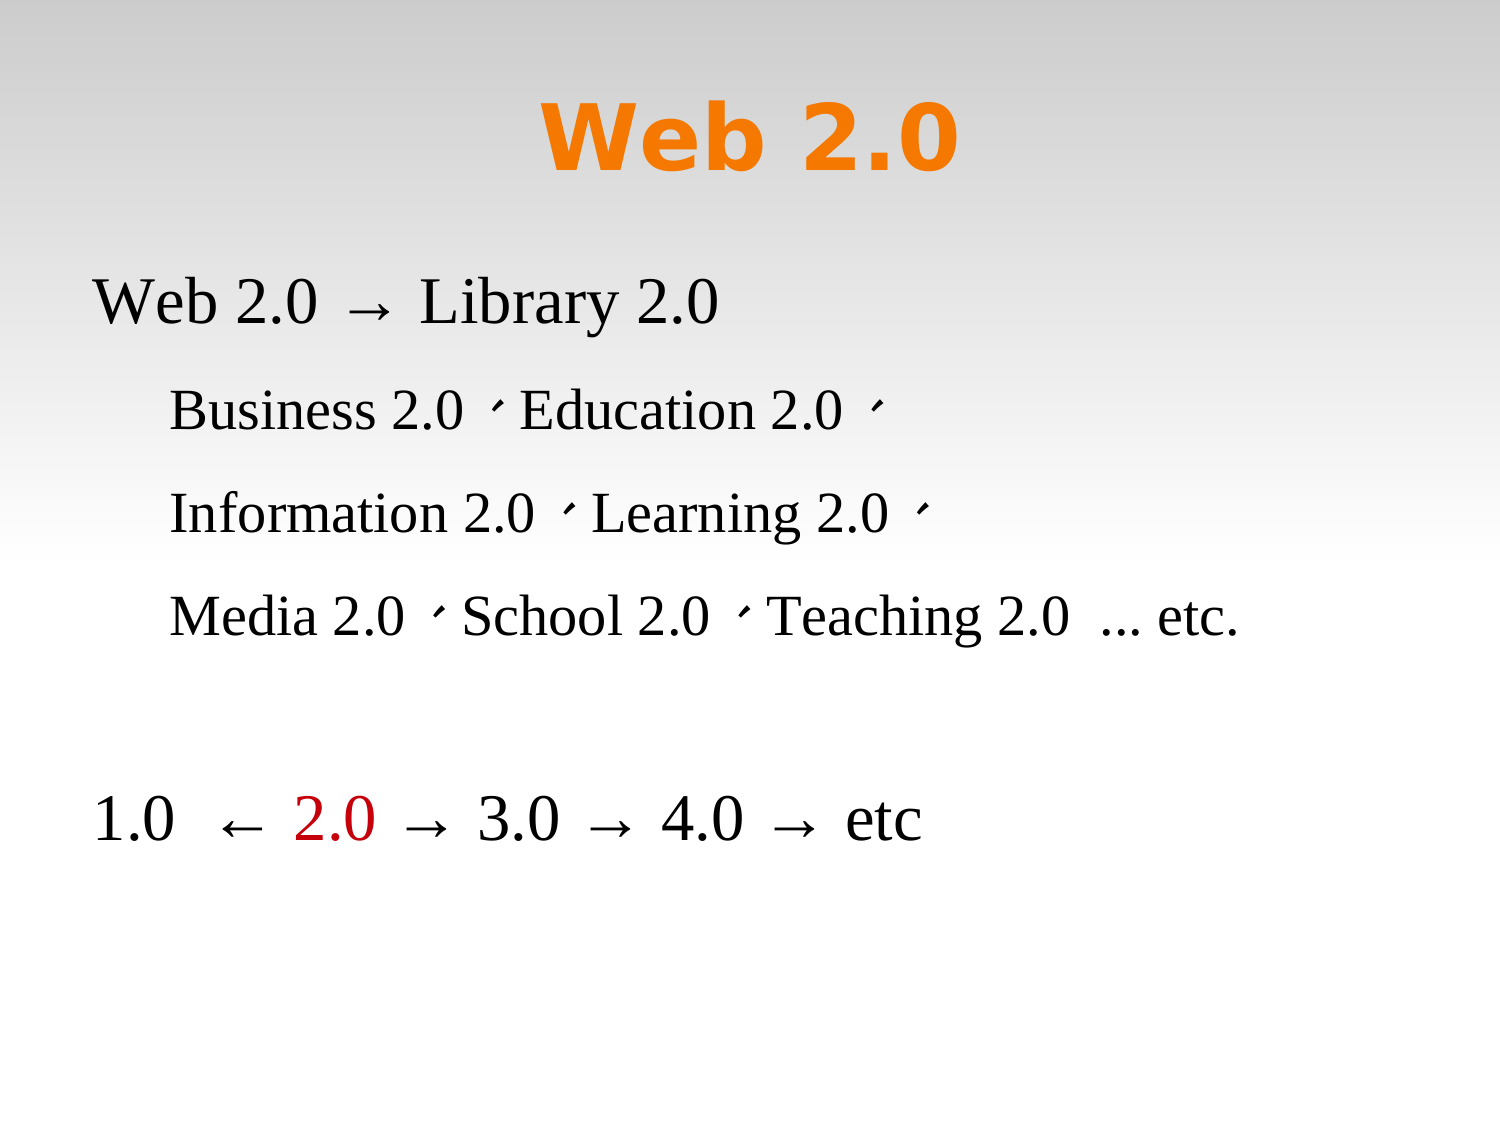

# Web 2.0
Web 2.0 → Library 2.0
Business 2.0、Education 2.0、
Information 2.0、Learning 2.0、
Media 2.0、School 2.0、Teaching 2.0 ... etc.
1.0 ← 2.0 → 3.0 → 4.0 → etc